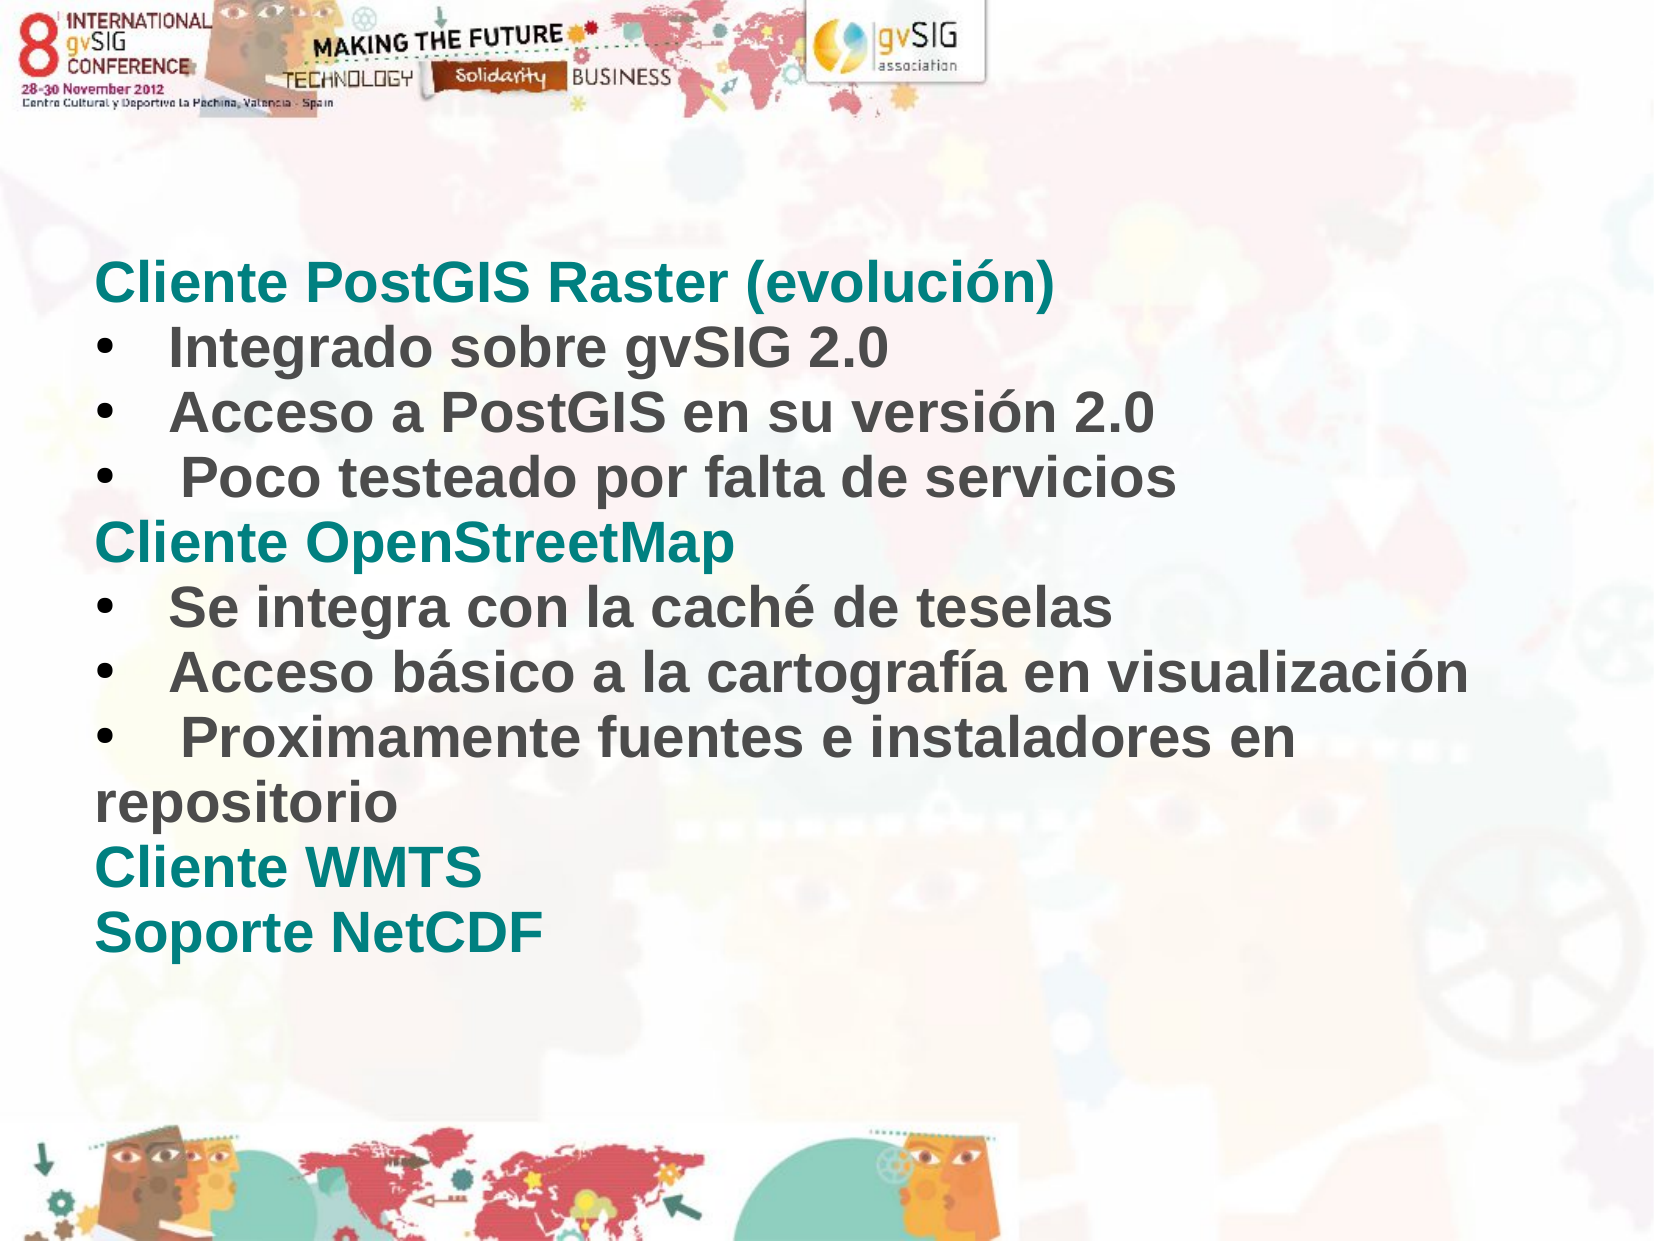

# Cliente PostGIS Raster (evolución)
	Integrado sobre gvSIG 2.0
	Acceso a PostGIS en su versión 2.0
 Poco testeado por falta de servicios
Cliente OpenStreetMap
	Se integra con la caché de teselas
	Acceso básico a la cartografía en visualización
 Proximamente fuentes e instaladores en repositorio
Cliente WMTS
Soporte NetCDF